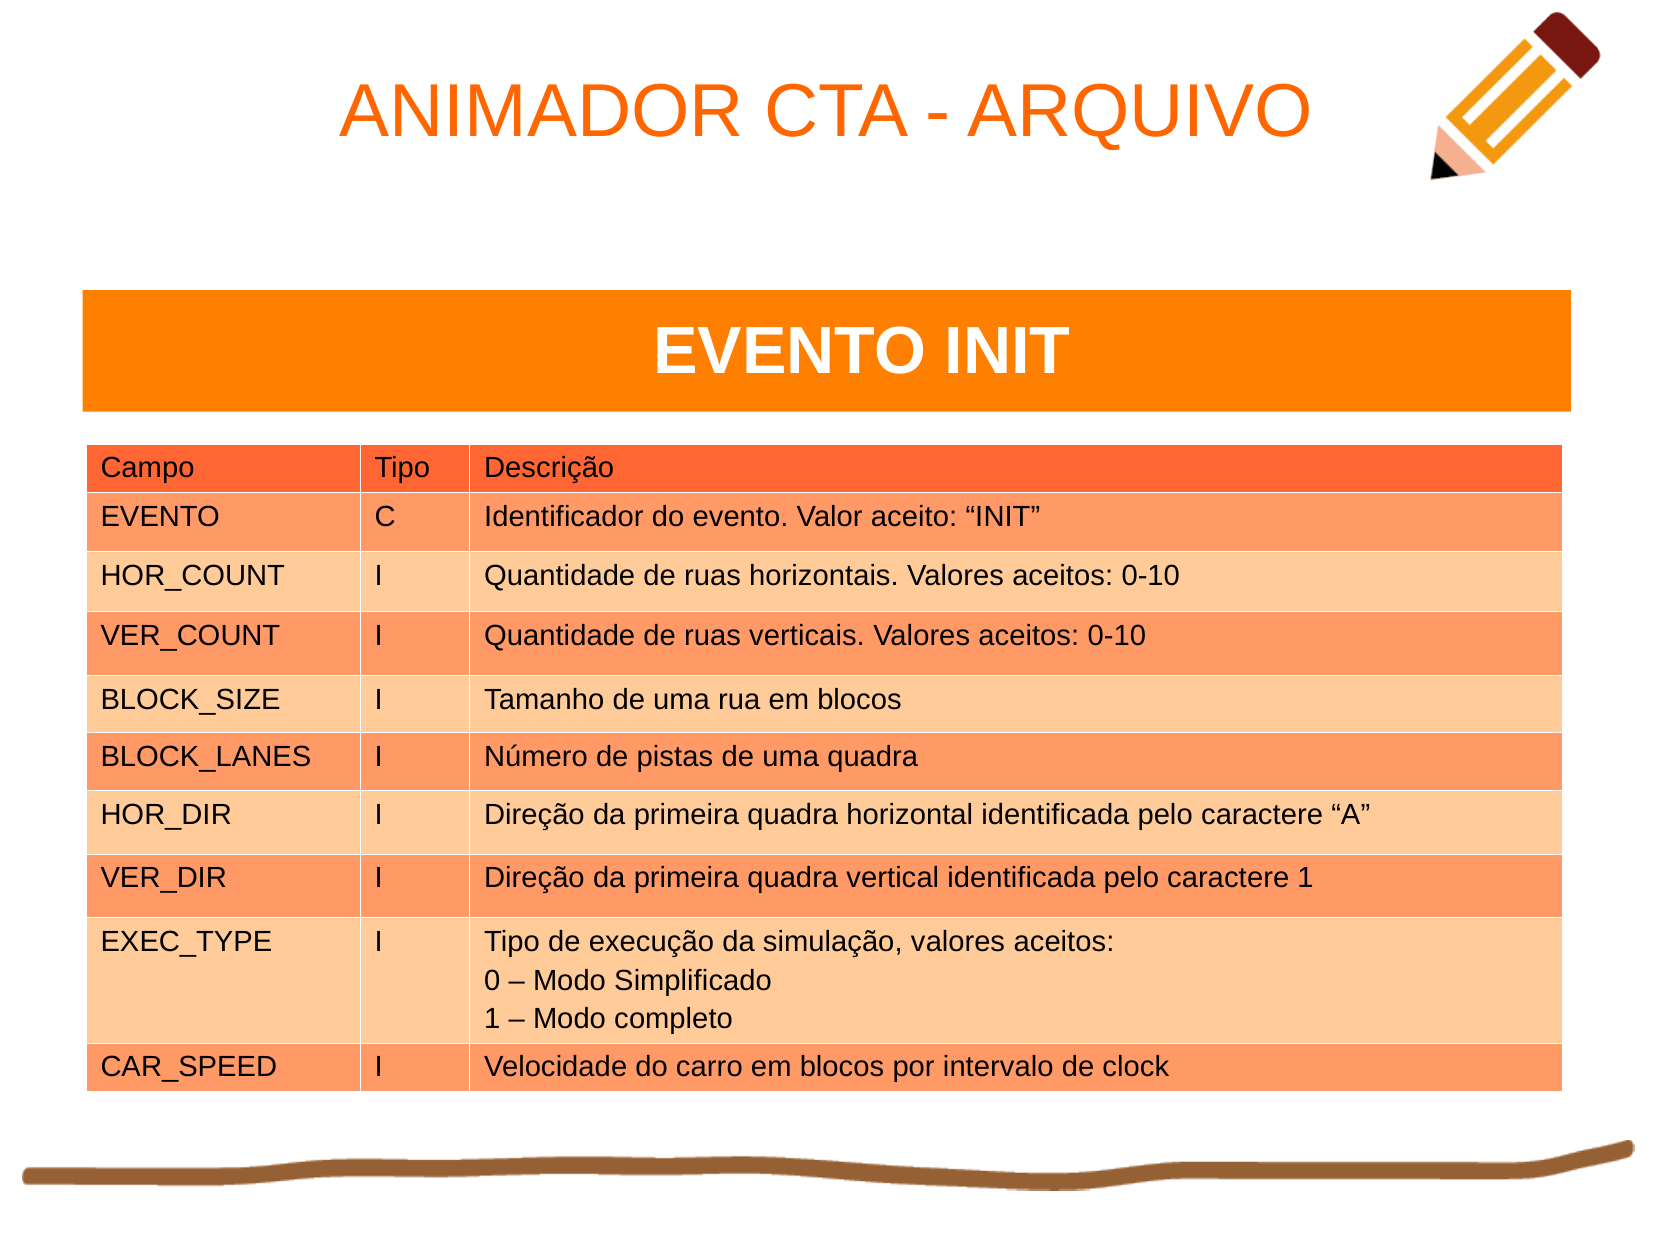

# ANIMADOR CTA - ARQUIVO
EVENTO INIT
| Campo | Tipo | Descrição |
| --- | --- | --- |
| EVENTO | C | Identificador do evento. Valor aceito: “INIT” |
| HOR\_COUNT | I | Quantidade de ruas horizontais. Valores aceitos: 0-10 |
| VER\_COUNT | I | Quantidade de ruas verticais. Valores aceitos: 0-10 |
| BLOCK\_SIZE | I | Tamanho de uma rua em blocos |
| BLOCK\_LANES | I | Número de pistas de uma quadra |
| HOR\_DIR | I | Direção da primeira quadra horizontal identificada pelo caractere “A” |
| VER\_DIR | I | Direção da primeira quadra vertical identificada pelo caractere 1 |
| EXEC\_TYPE | I | Tipo de execução da simulação, valores aceitos: 0 – Modo Simplificado 1 – Modo completo |
| CAR\_SPEED | I | Velocidade do carro em blocos por intervalo de clock |